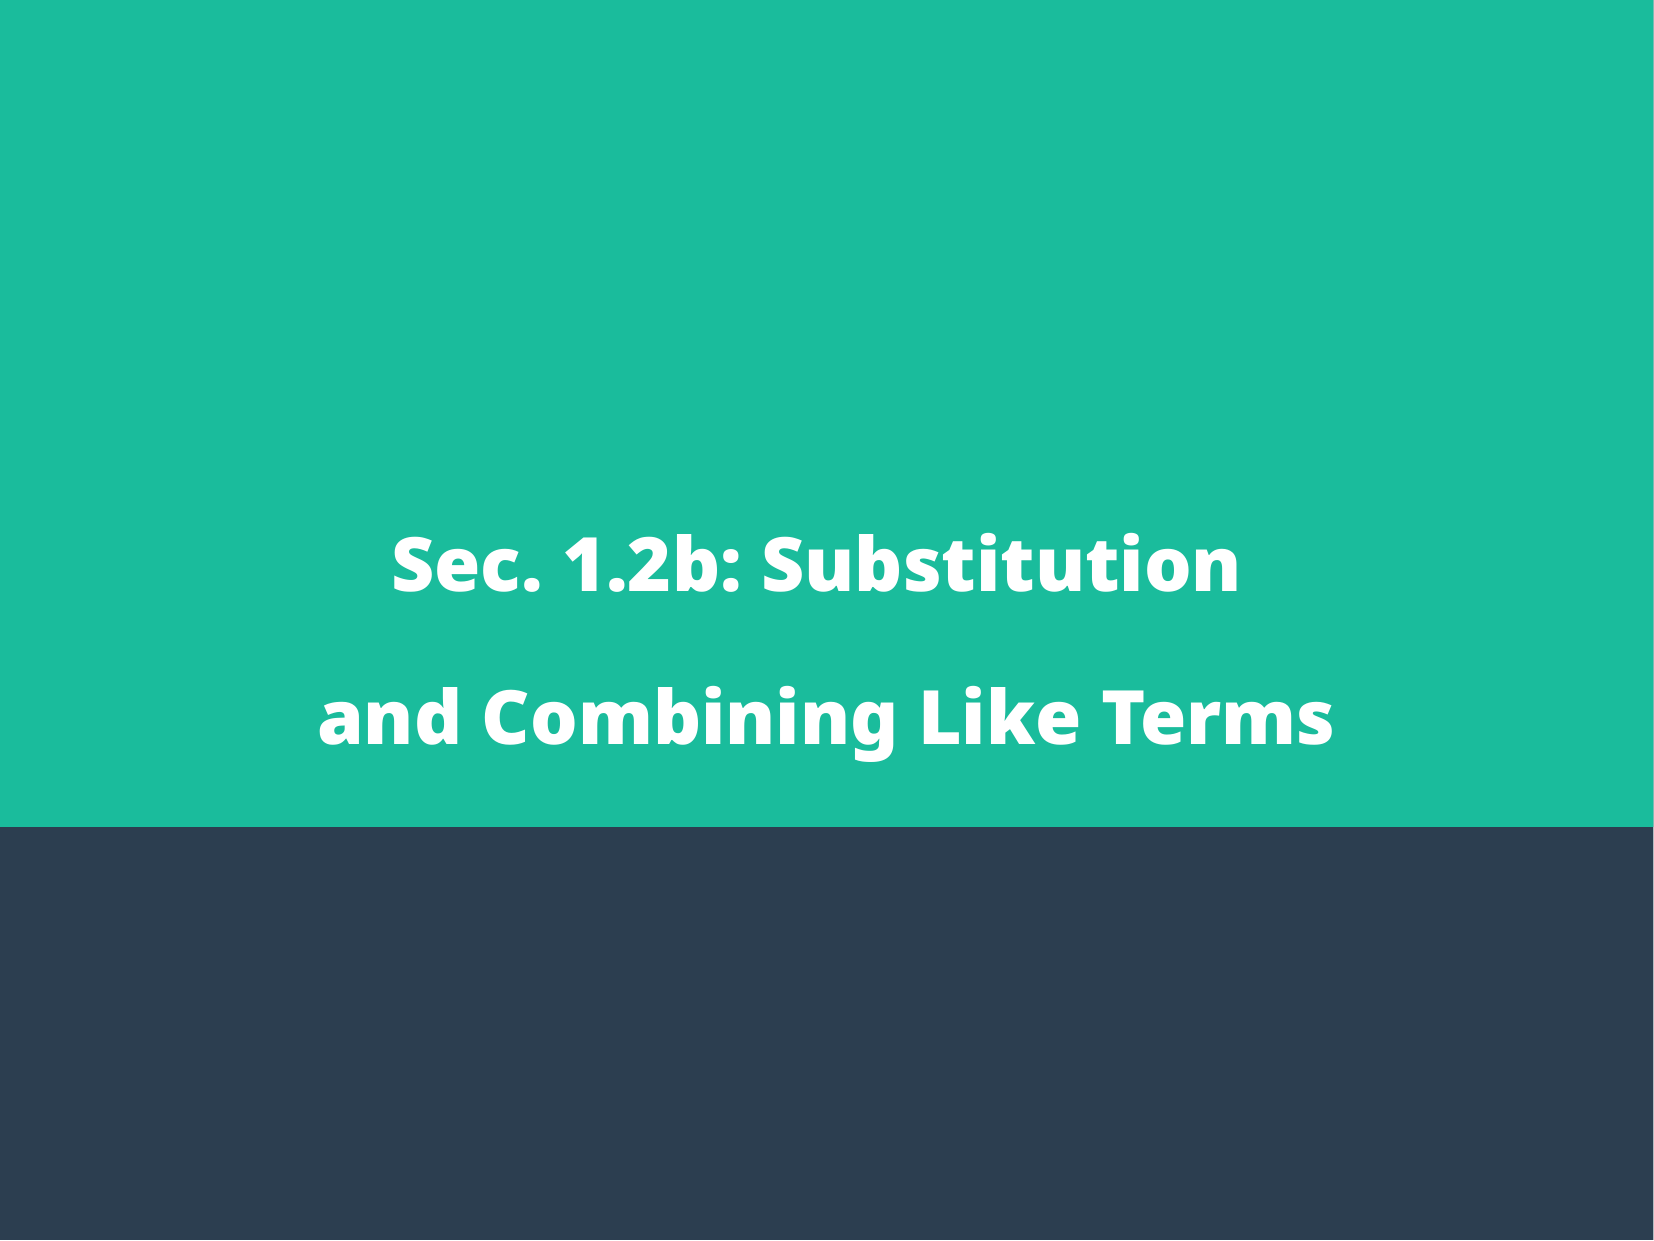

# Sec. 1.2b: Substitution and Combining Like Terms